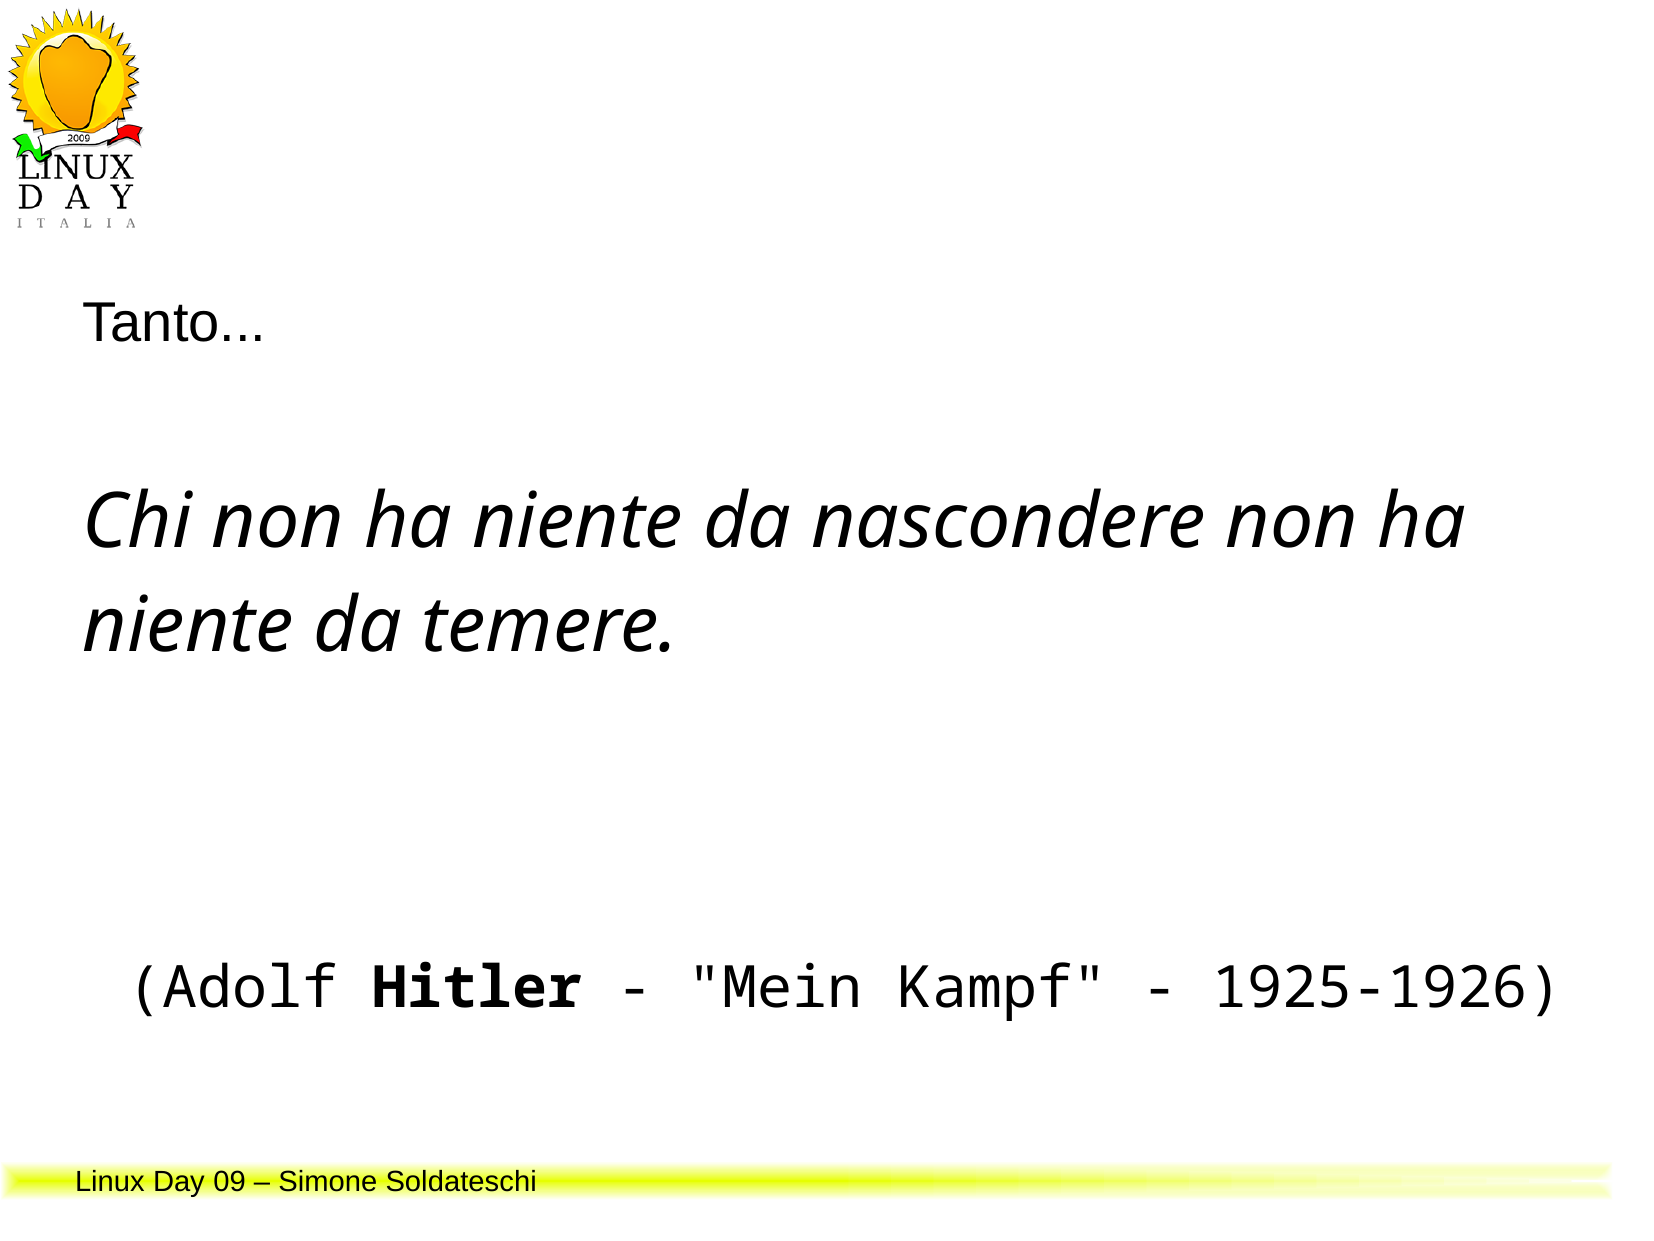

# Tanto...
Chi non ha niente da nascondere non ha niente da temere.
(Adolf Hitler - "Mein Kampf" - 1925-1926)